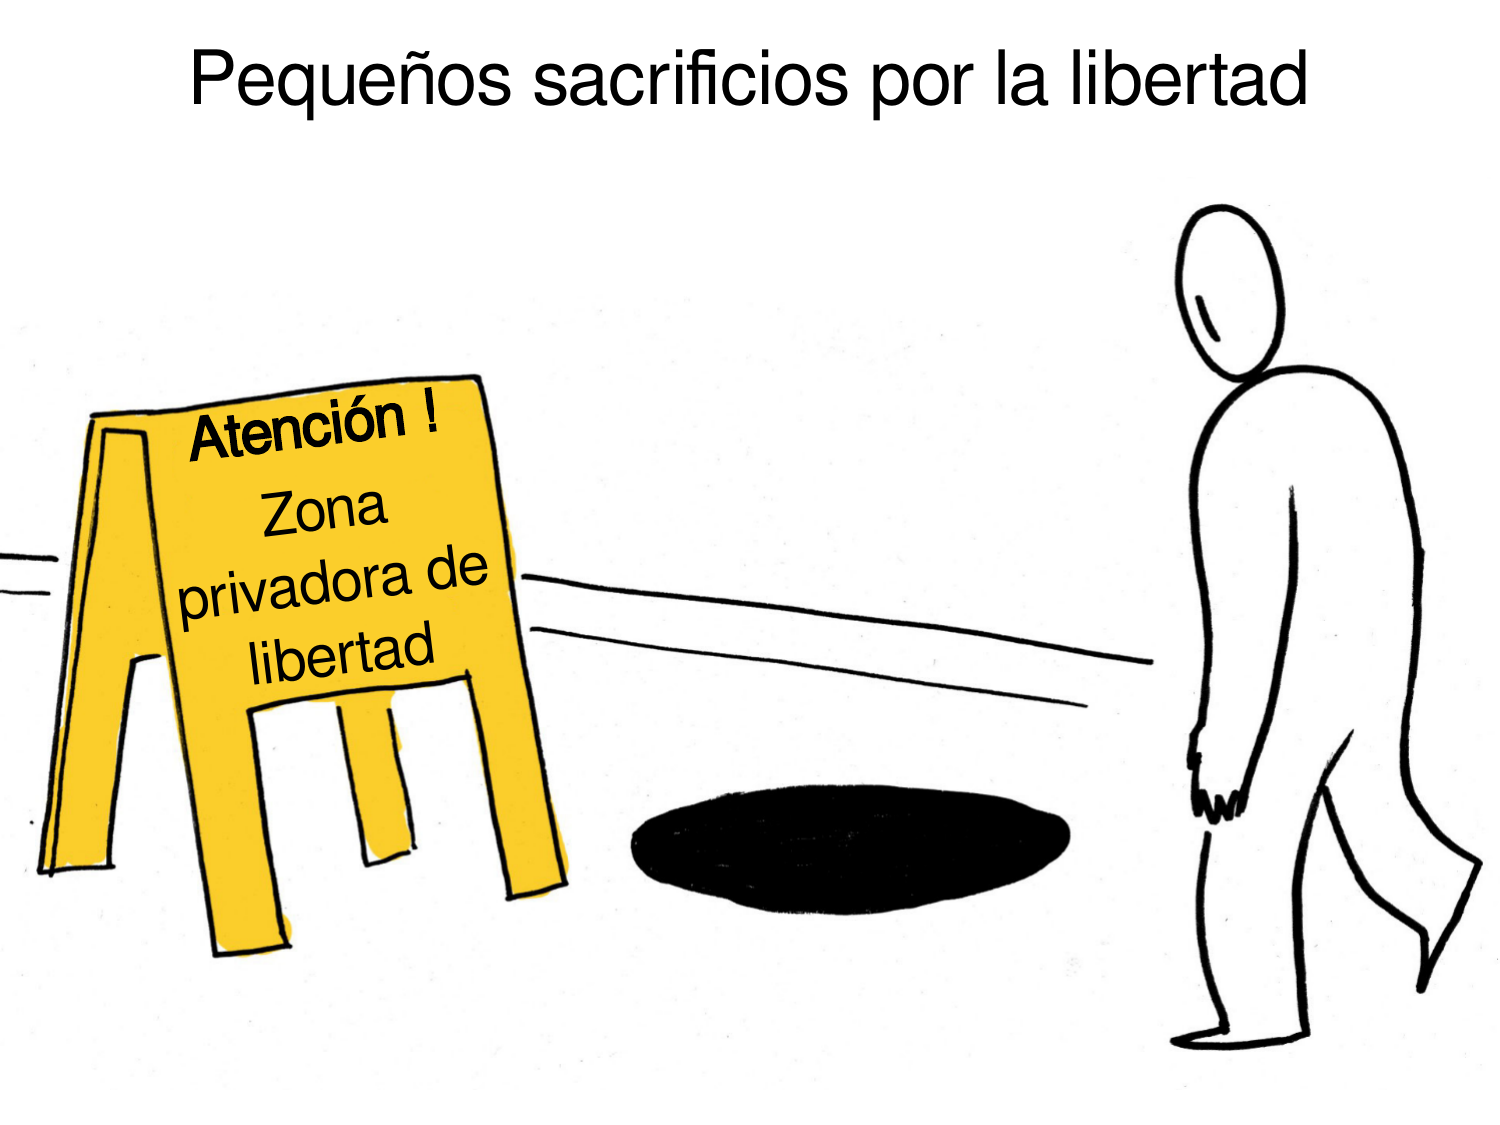

Pequeños sacrificios por la libertad
Atención !
Zona privadora de libertad